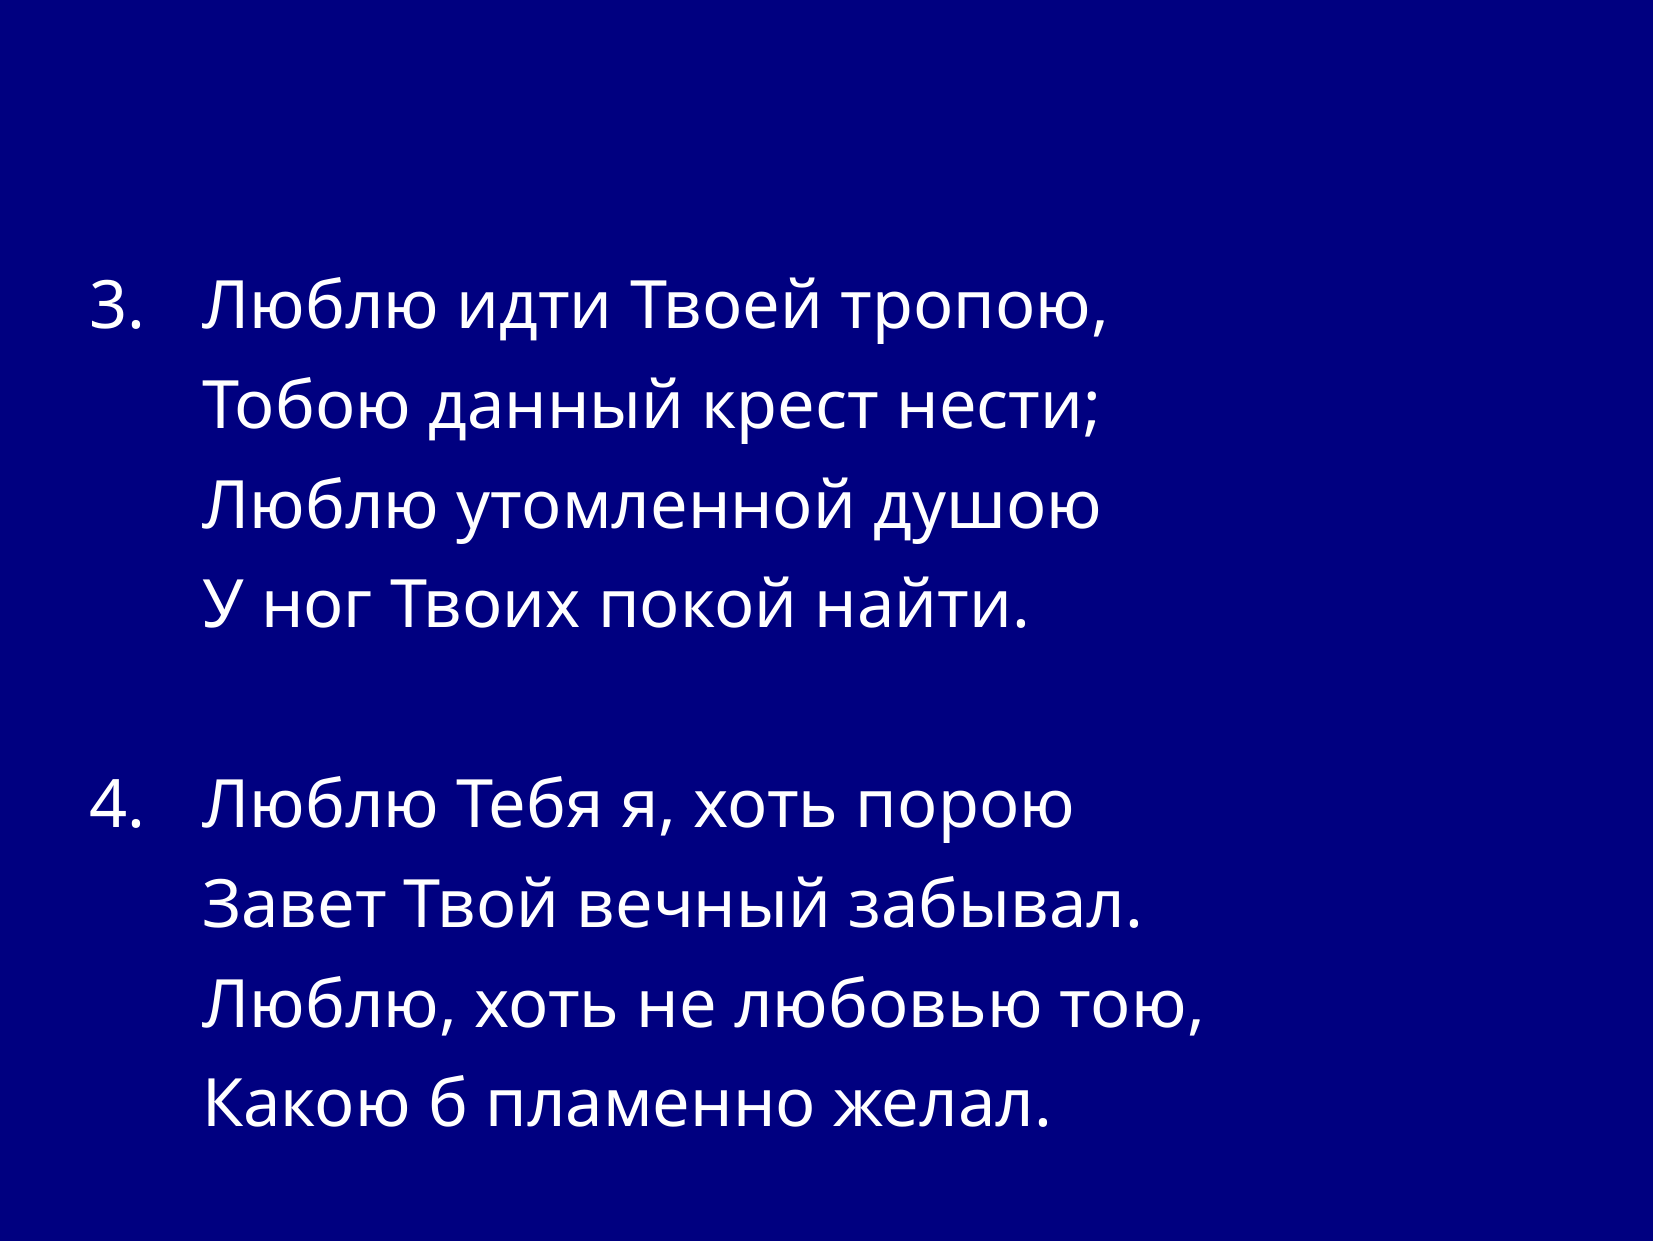

3.	Люблю идти Твоей тропою,
	Тобою данный крест нести;
	Люблю утомленной душою
	У ног Твоих покой найти.
4.	Люблю Тебя я, хоть порою
	Завет Твой вечный забывал.
	Люблю, хоть не любовью тою,
	Какою б пламенно желал.